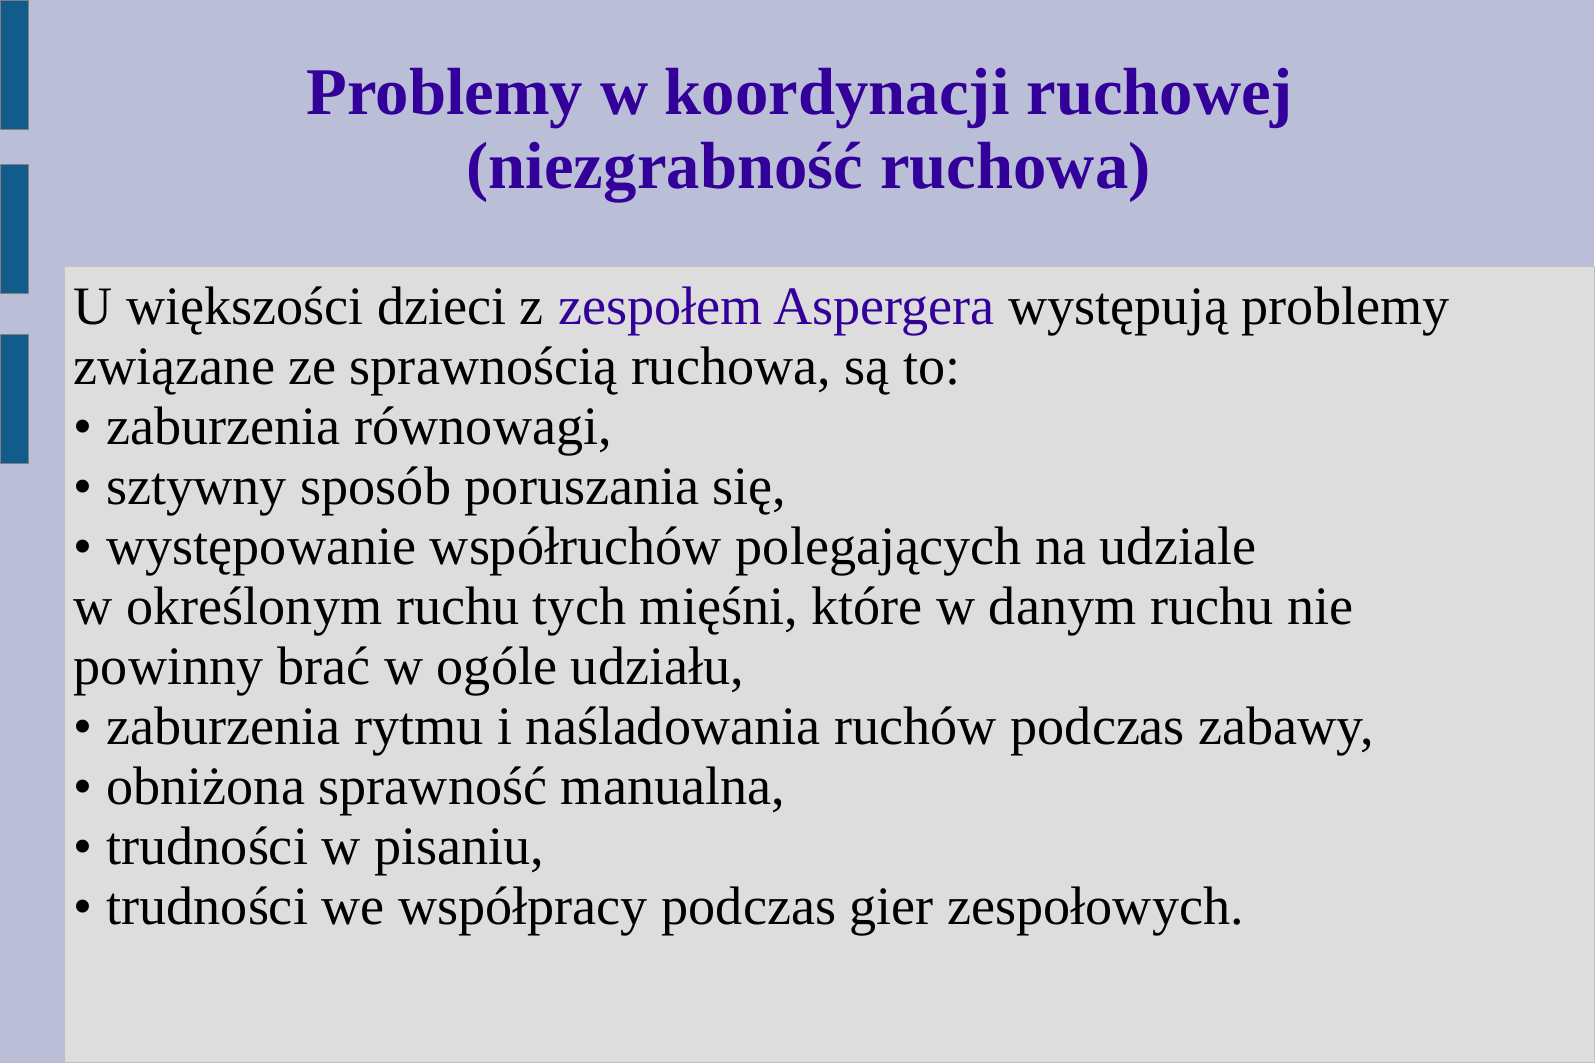

Problemy w koordynacji ruchowej
(niezgrabność ruchowa)
U większości dzieci z zespołem Aspergera występują problemy związane ze sprawnością ruchowa, są to:
• zaburzenia równowagi,
• sztywny sposób poruszania się,
• występowanie współruchów polegających na udziale
w określonym ruchu tych mięśni, które w danym ruchu nie powinny brać w ogóle udziału,
• zaburzenia rytmu i naśladowania ruchów podczas zabawy,
• obniżona sprawność manualna,
• trudności w pisaniu,
• trudności we współpracy podczas gier zespołowych.
#